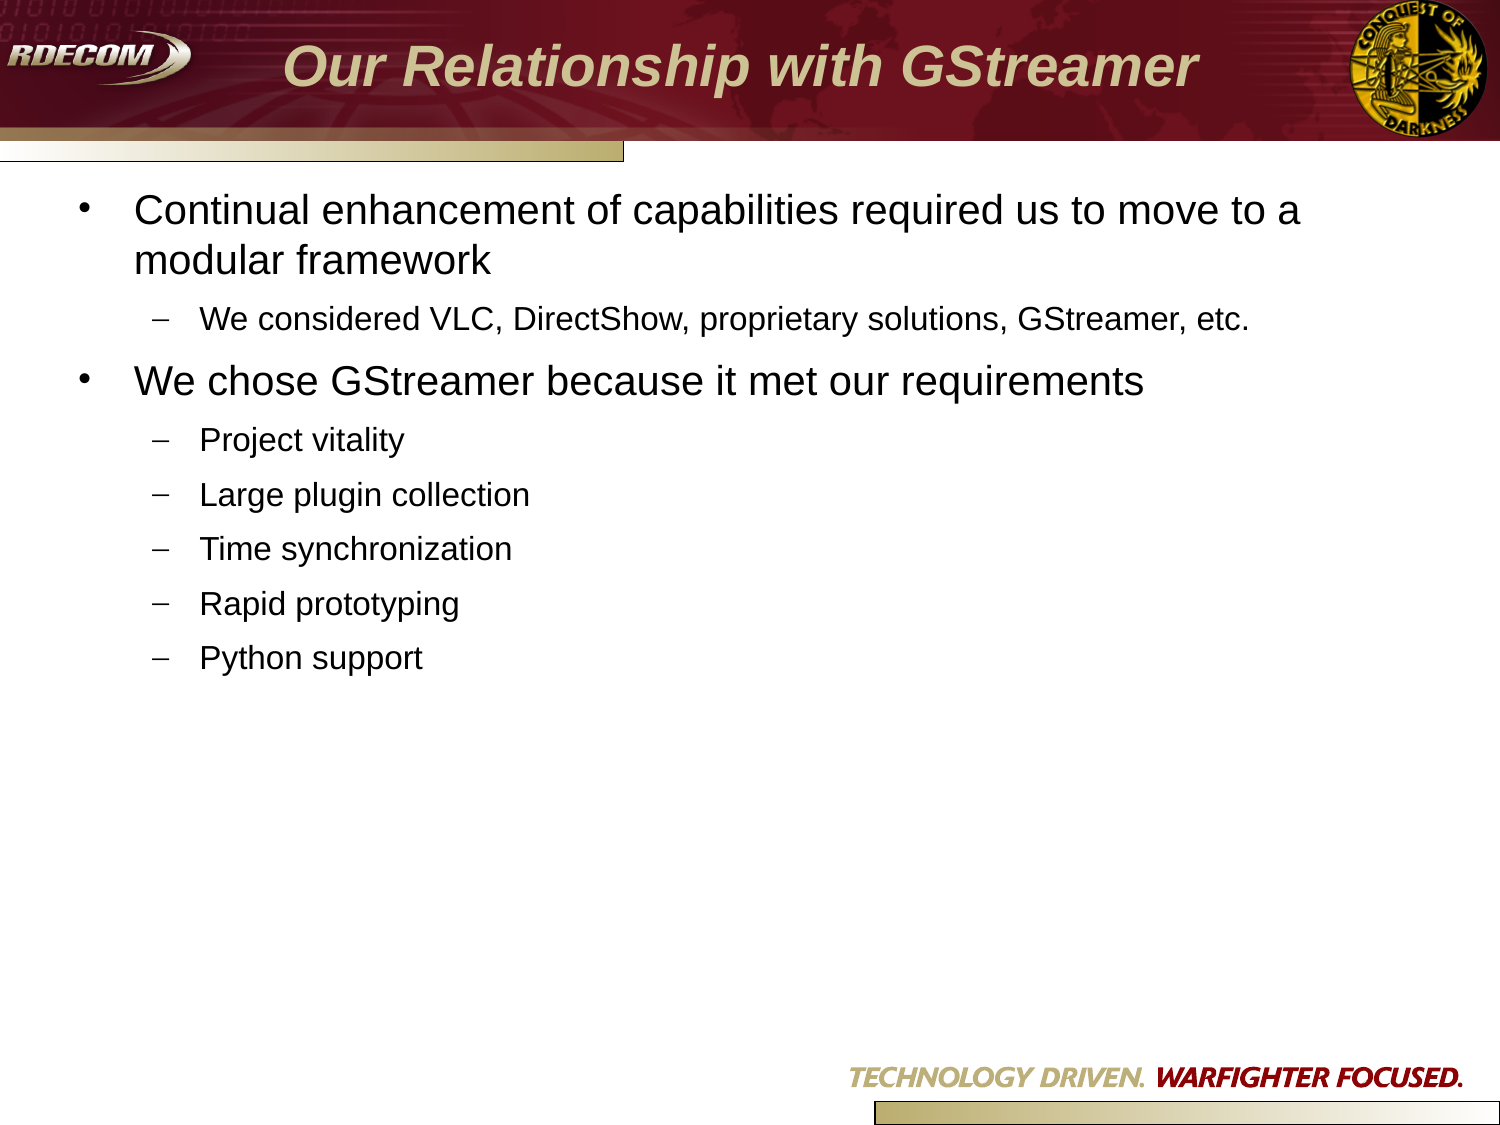

# Our Relationship with GStreamer
Continual enhancement of capabilities required us to move to a modular framework
We considered VLC, DirectShow, proprietary solutions, GStreamer, etc.
We chose GStreamer because it met our requirements
Project vitality
Large plugin collection
Time synchronization
Rapid prototyping
Python support